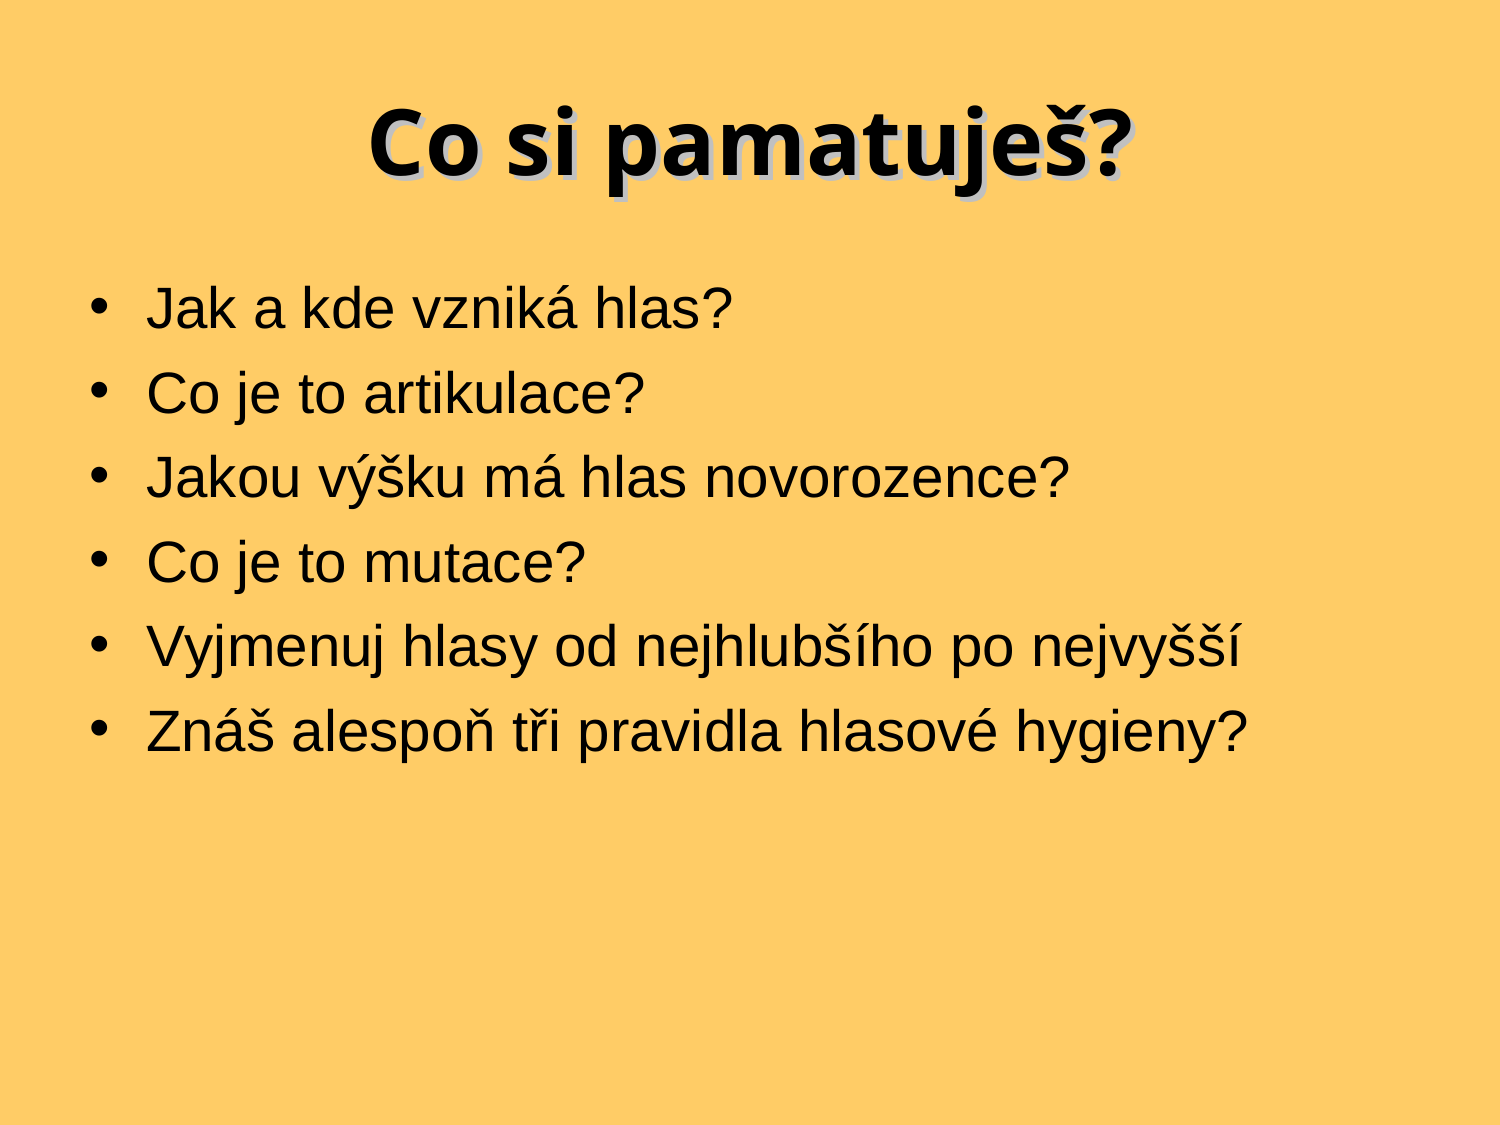

# Co si pamatuješ?
Jak a kde vzniká hlas?
Co je to artikulace?
Jakou výšku má hlas novorozence?
Co je to mutace?
Vyjmenuj hlasy od nejhlubšího po nejvyšší
Znáš alespoň tři pravidla hlasové hygieny?